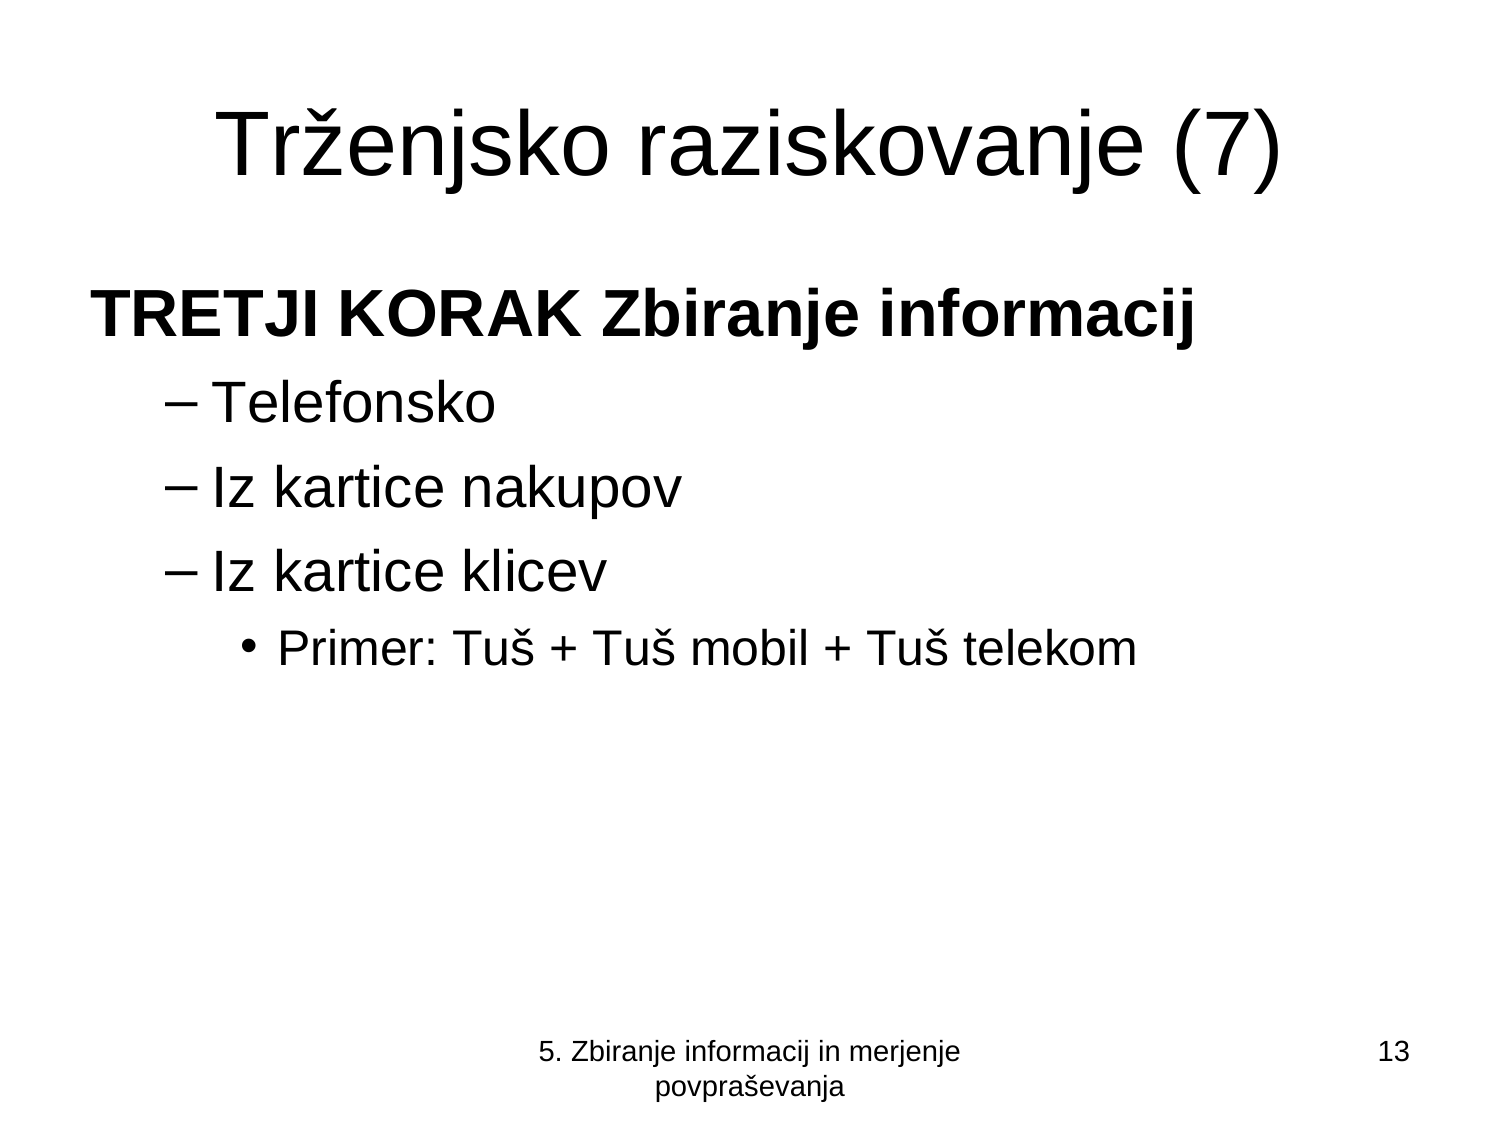

# Trženjsko raziskovanje (7)
TRETJI KORAK Zbiranje informacij
Telefonsko
Iz kartice nakupov
Iz kartice klicev
Primer: Tuš + Tuš mobil + Tuš telekom
5. Zbiranje informacij in merjenje povpraševanja